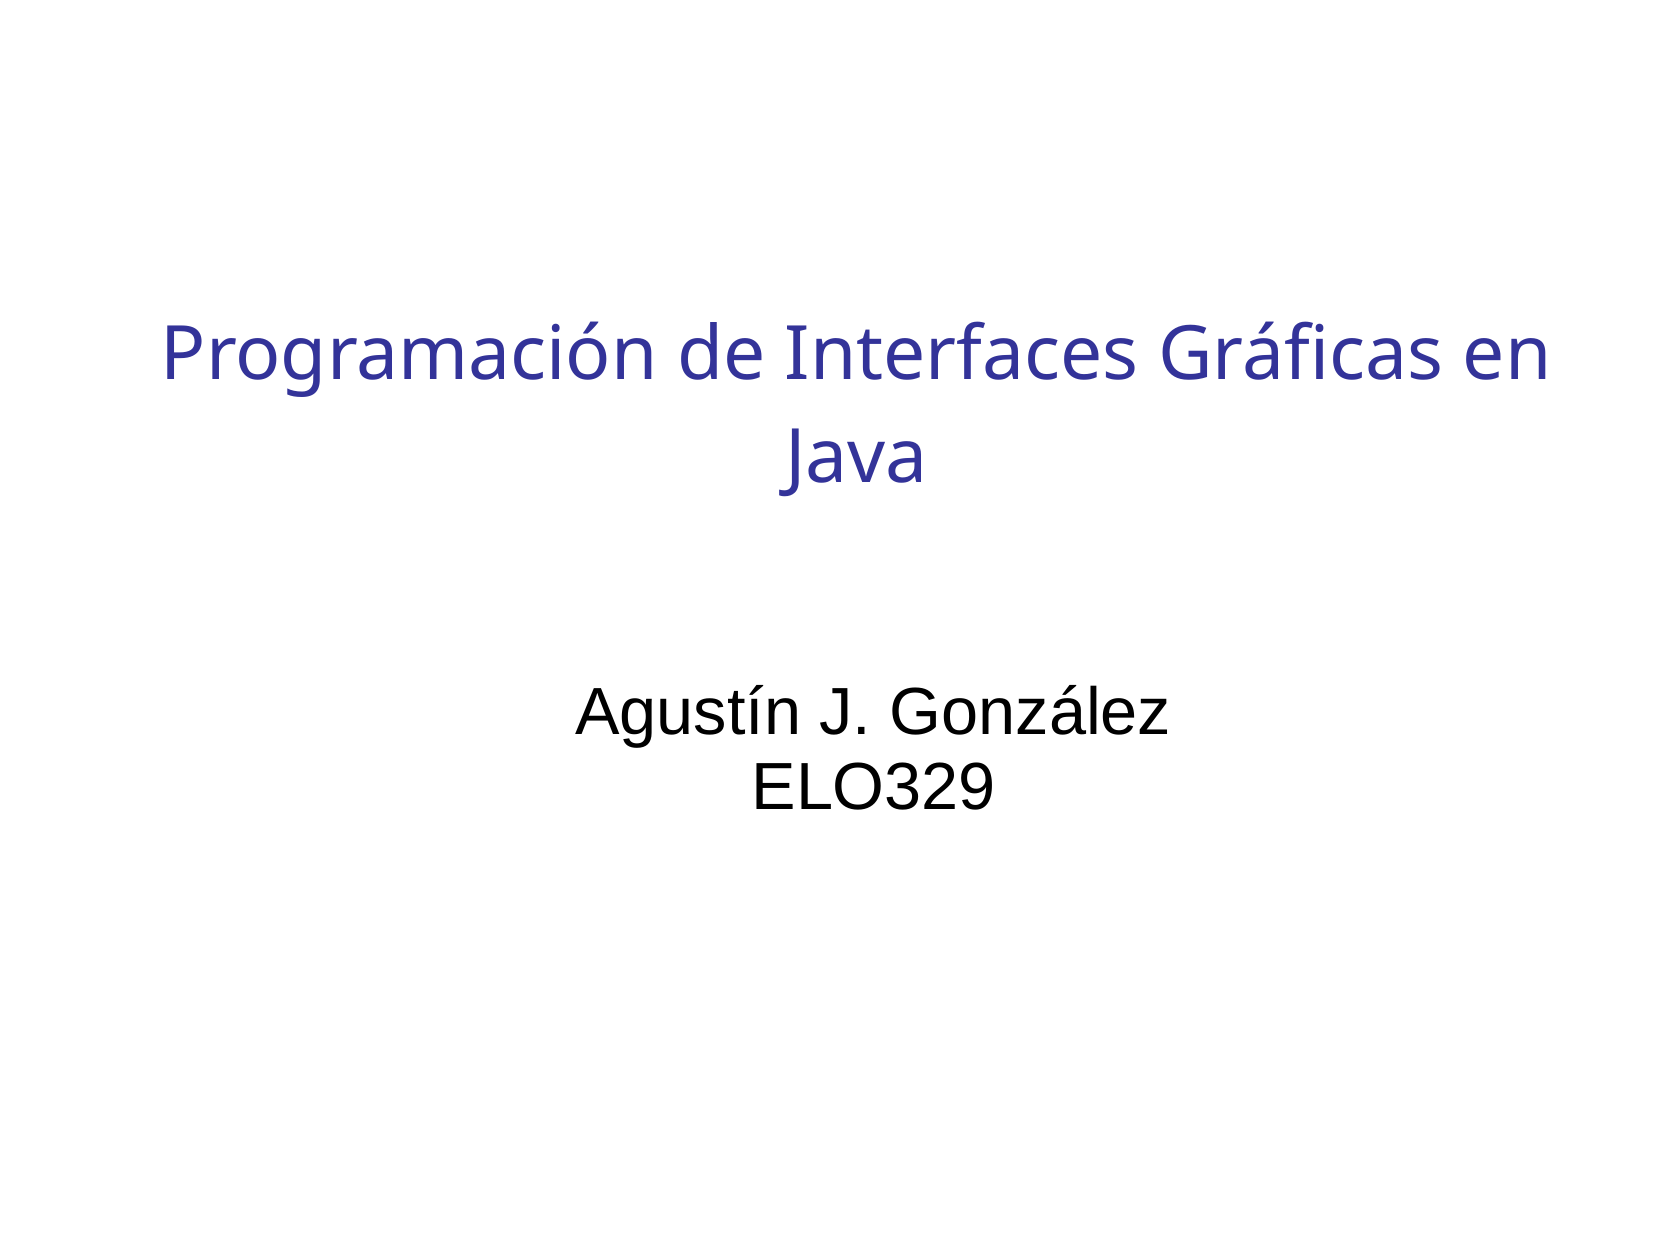

# Programación de Interfaces Gráficas en Java
Agustín J. González
ELO329